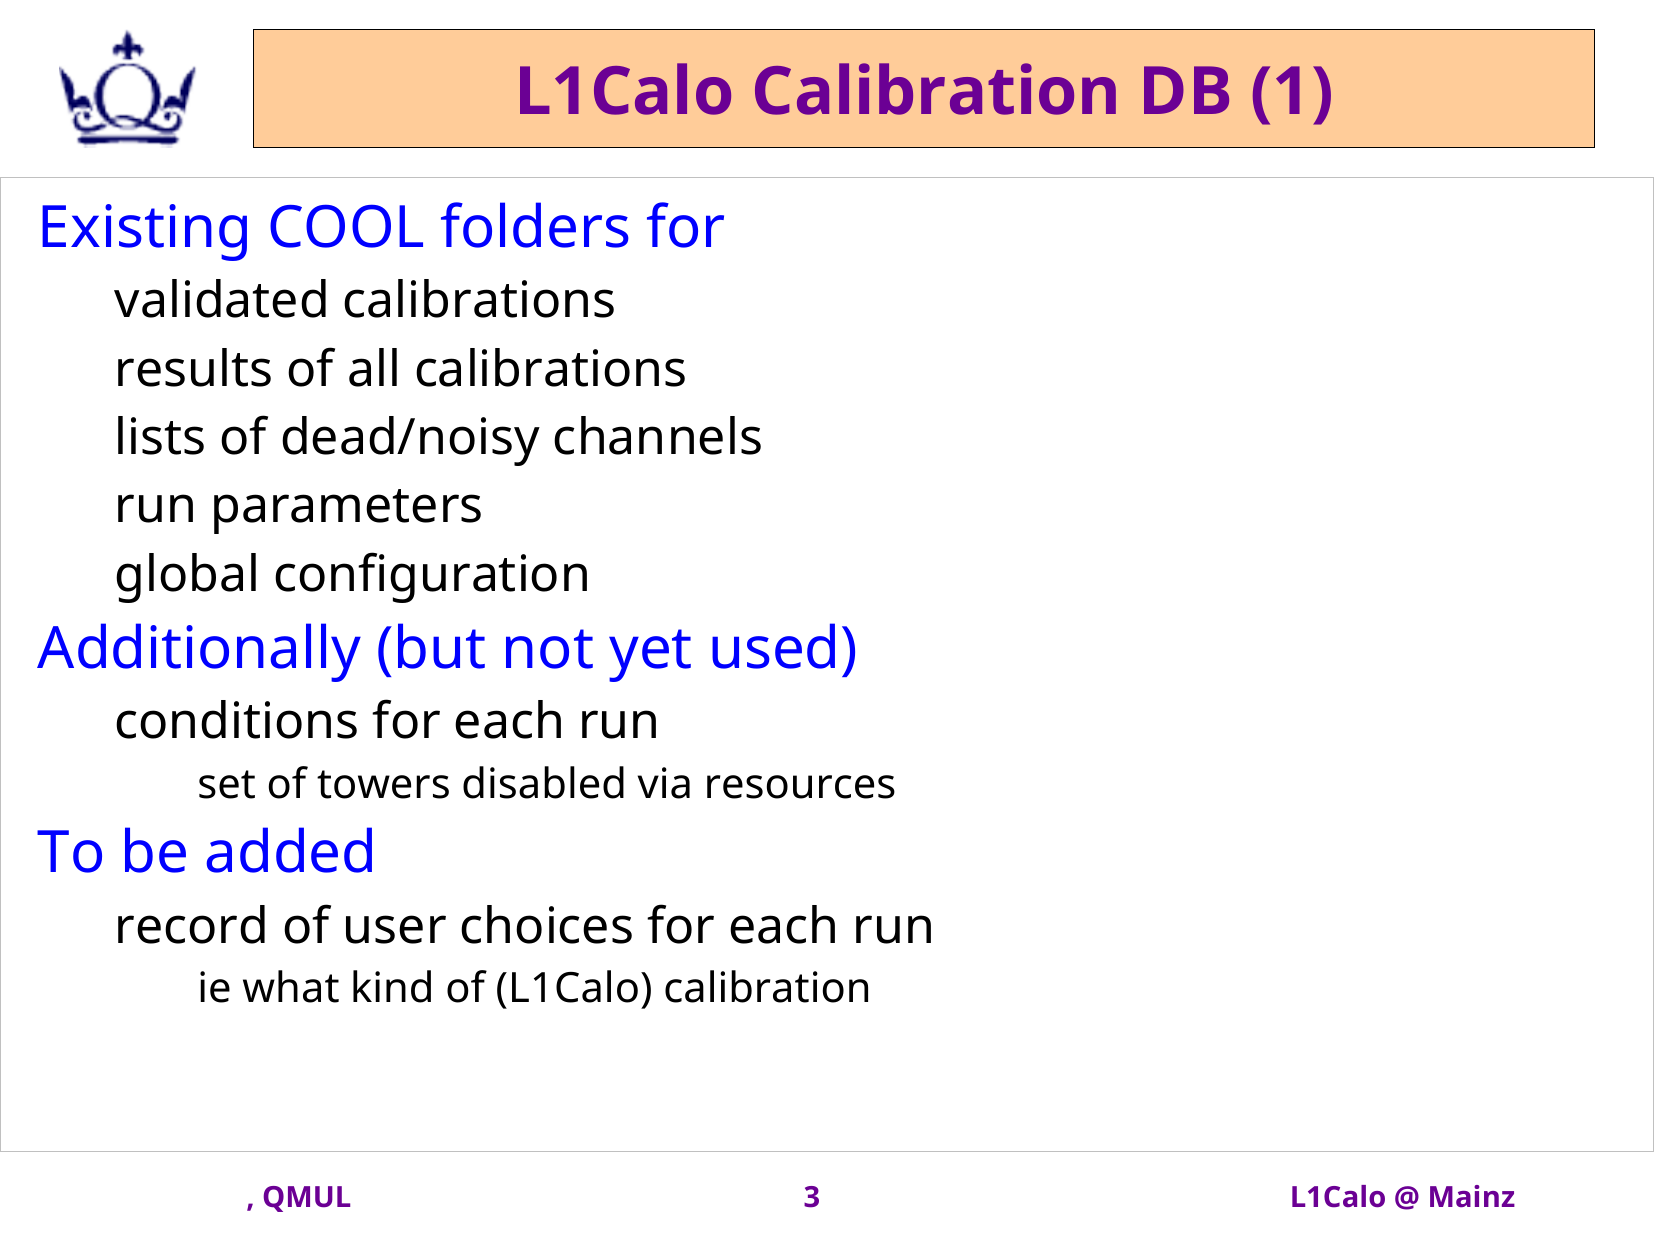

# L1Calo Calibration DB (1)
Existing COOL folders for
validated calibrations
results of all calibrations
lists of dead/noisy channels
run parameters
global configuration
Additionally (but not yet used)
conditions for each run
set of towers disabled via resources
To be added
record of user choices for each run
ie what kind of (L1Calo) calibration